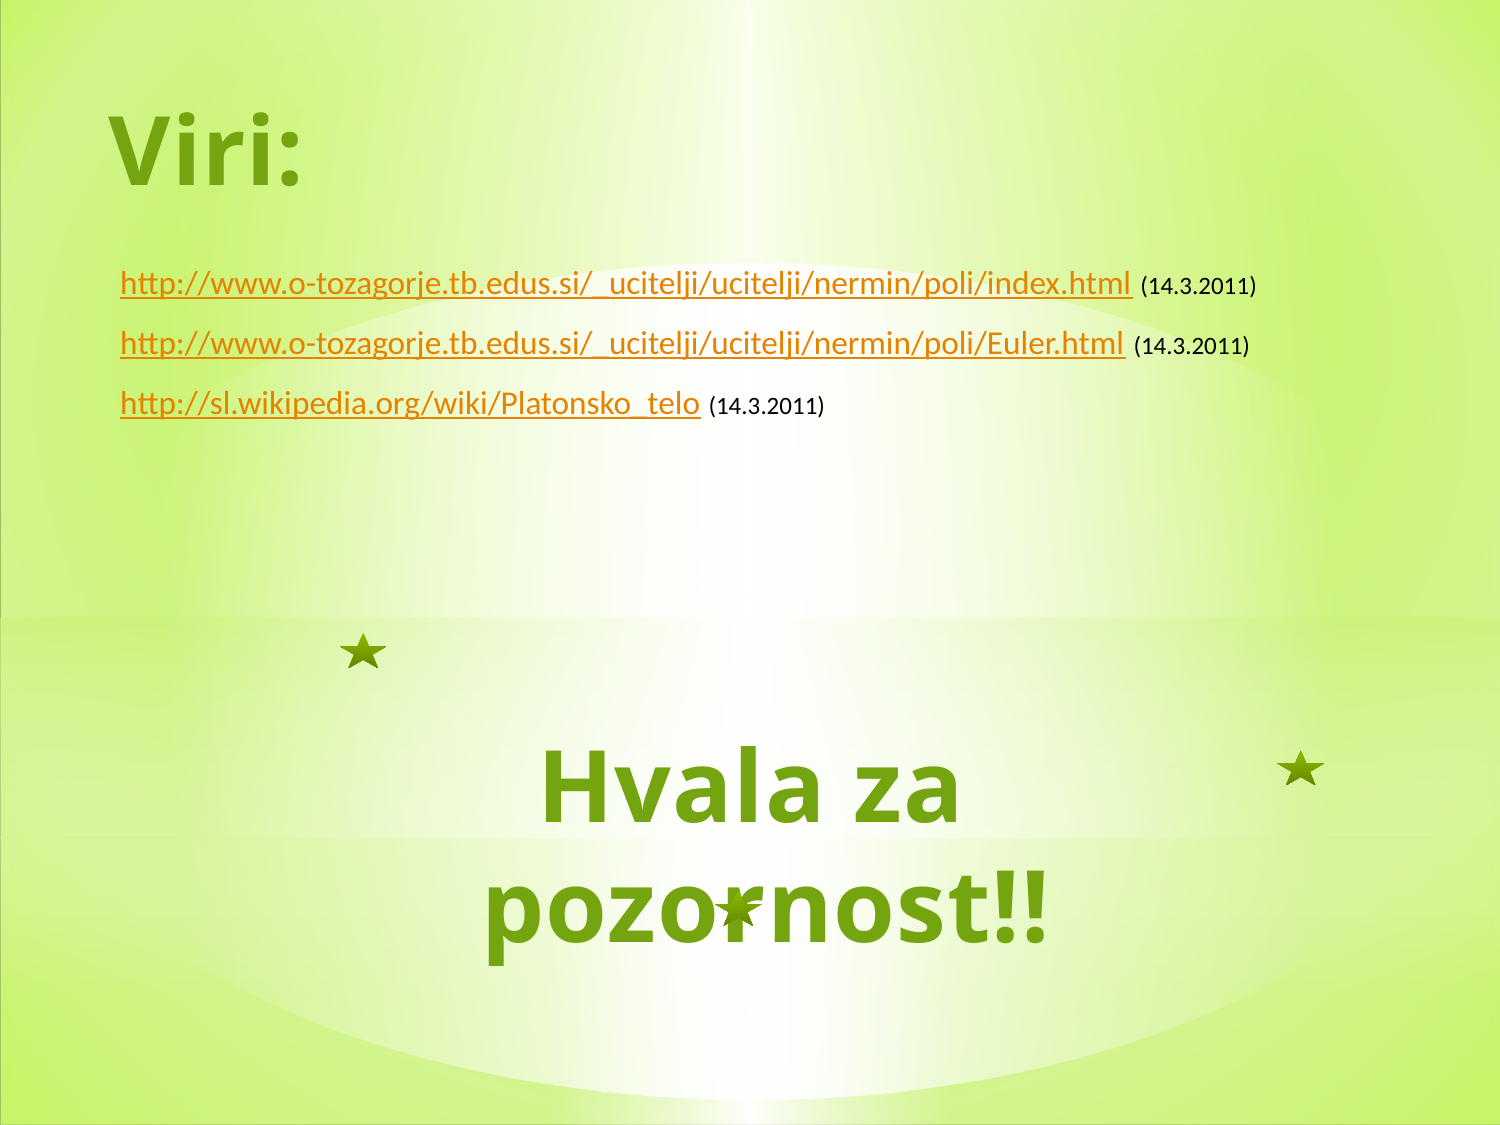

# Viri:
http://www.o-tozagorje.tb.edus.si/_ucitelji/ucitelji/nermin/poli/index.html (14.3.2011)
http://www.o-tozagorje.tb.edus.si/_ucitelji/ucitelji/nermin/poli/Euler.html (14.3.2011)
http://sl.wikipedia.org/wiki/Platonsko_telo (14.3.2011)
Hvala za pozornost!!